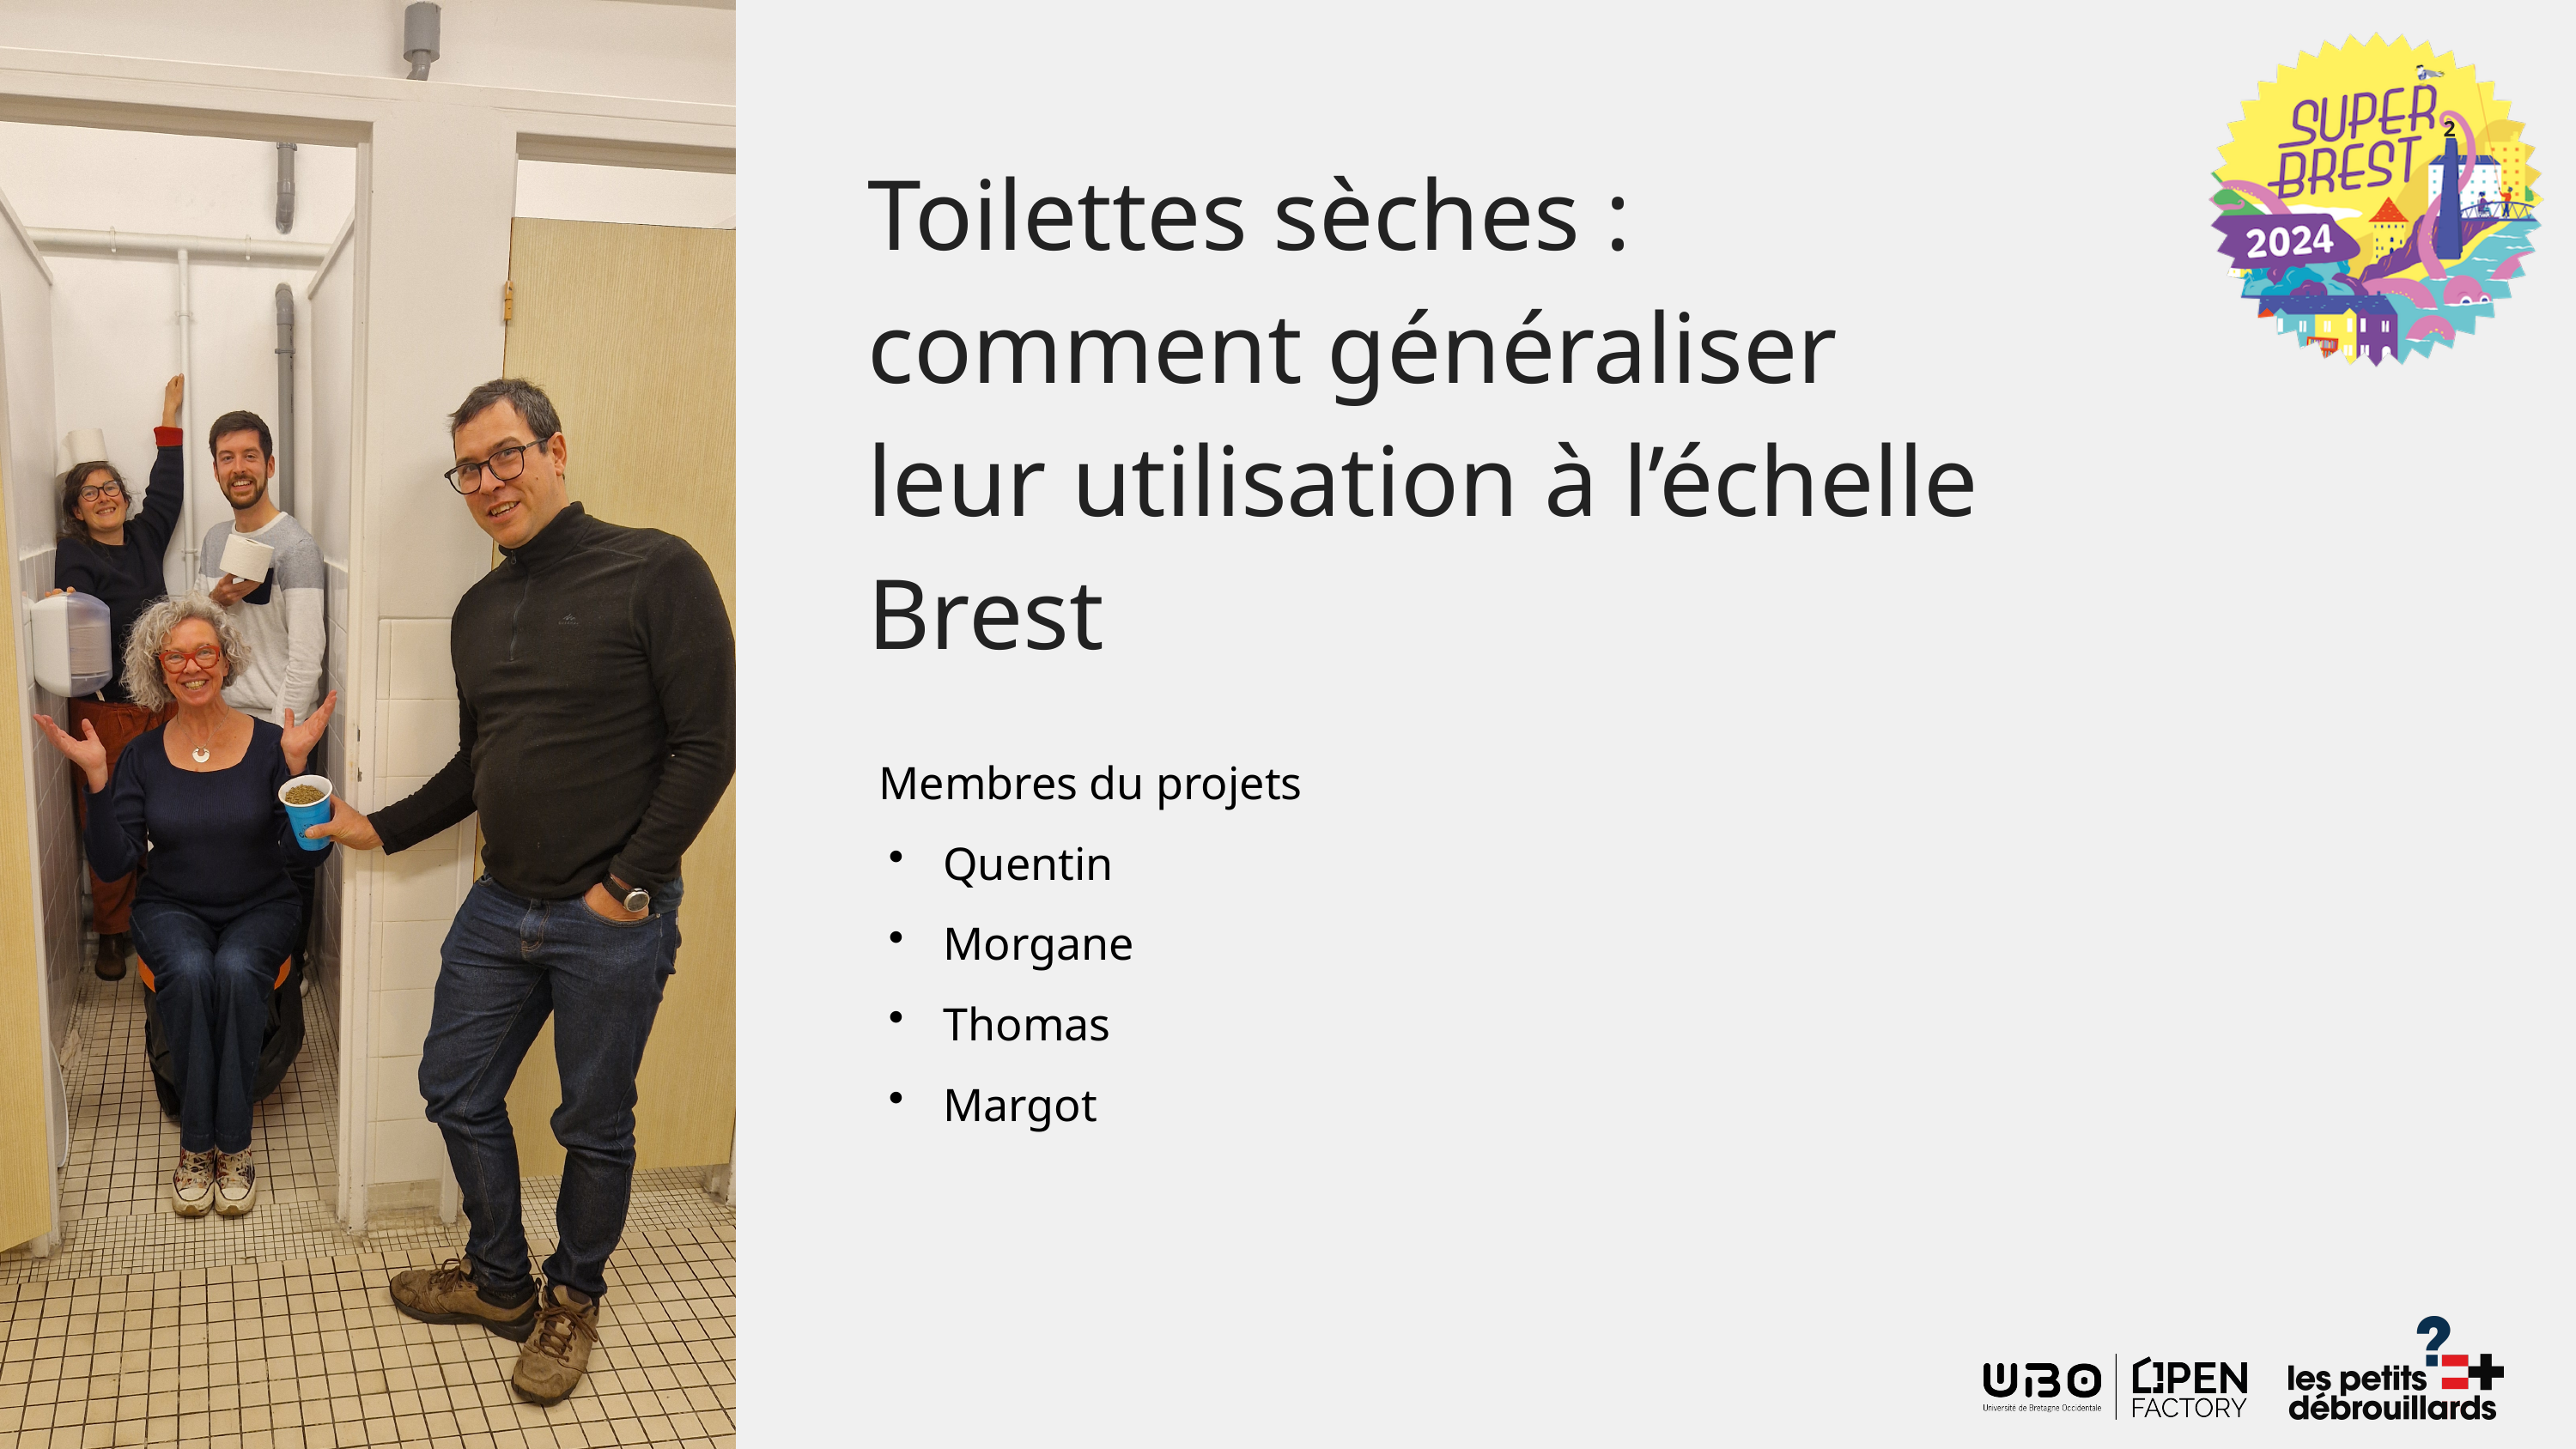

# Toilettes sèches : comment généraliser leur utilisation à l’échelle Brest
Membres du projets
Quentin
Morgane
Thomas
Margot